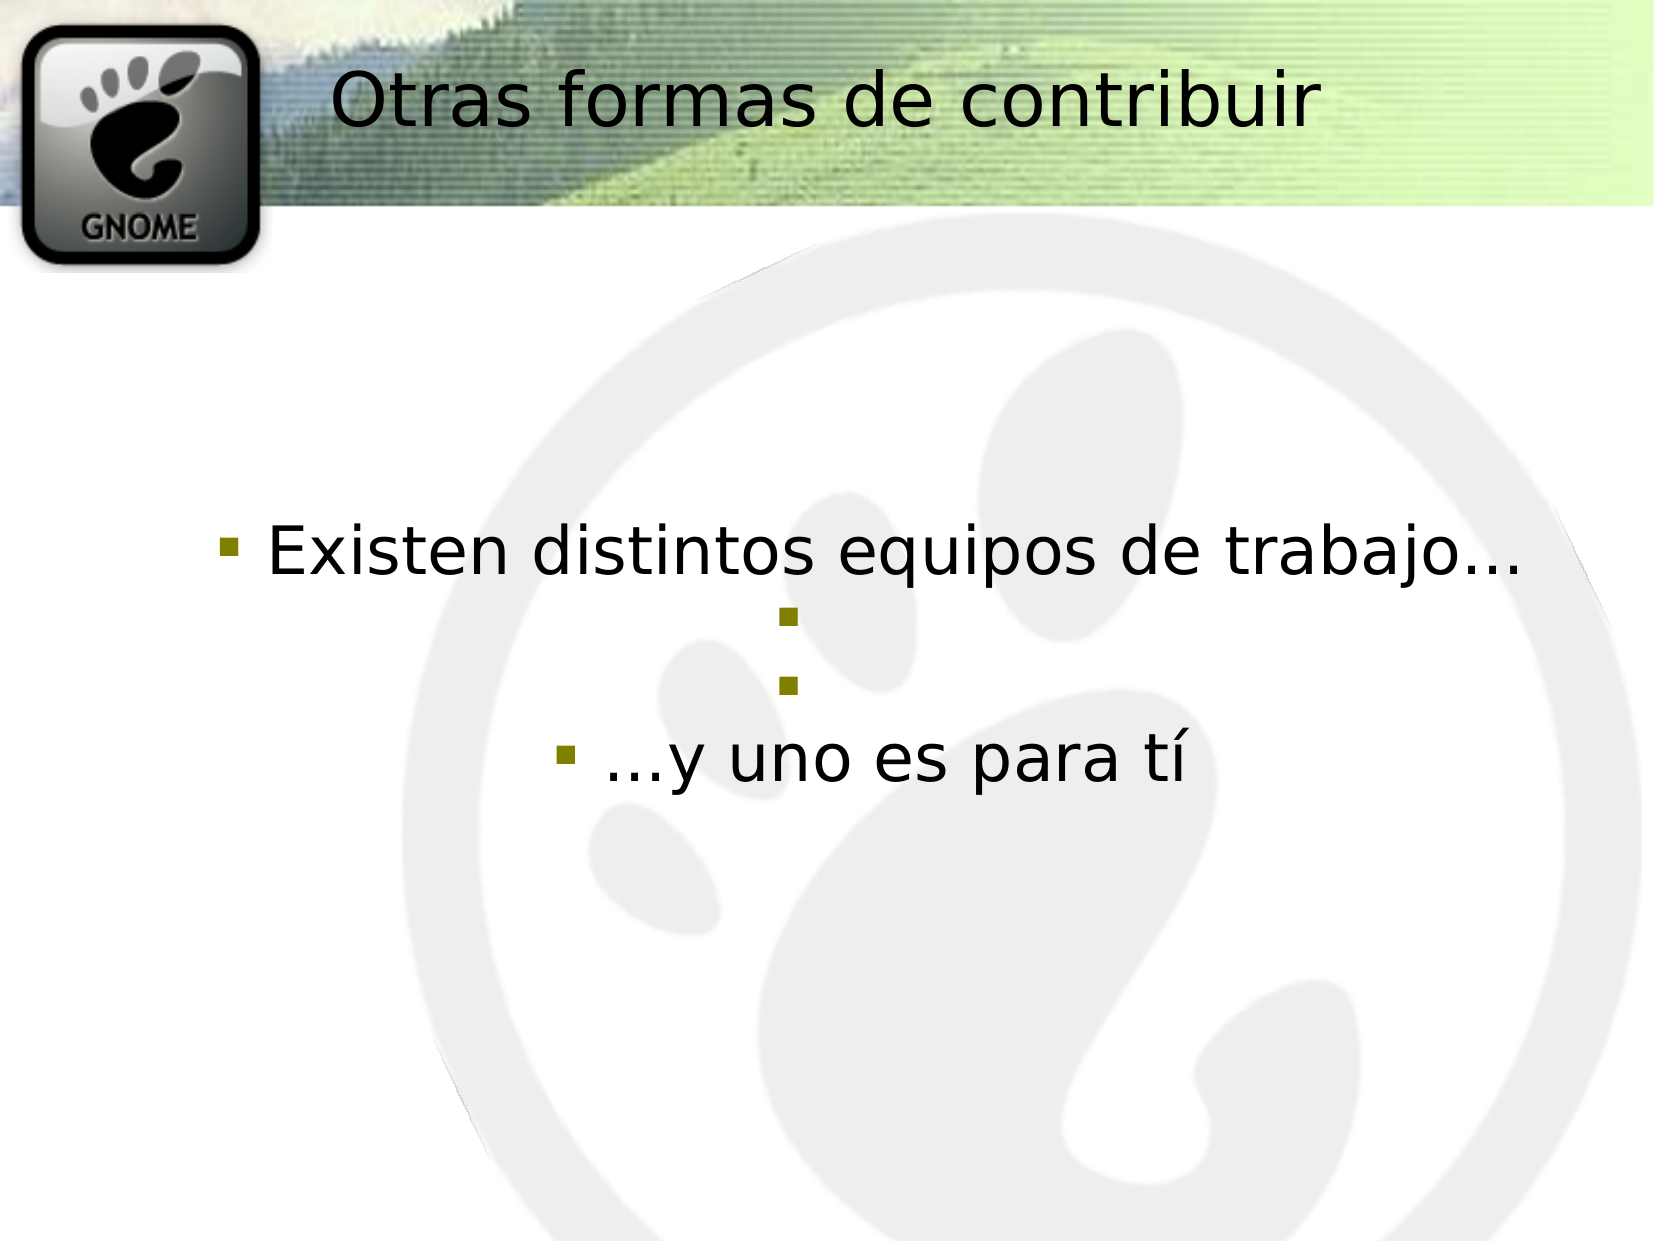

# Otras formas de contribuir
Existen distintos equipos de trabajo...
...y uno es para tí